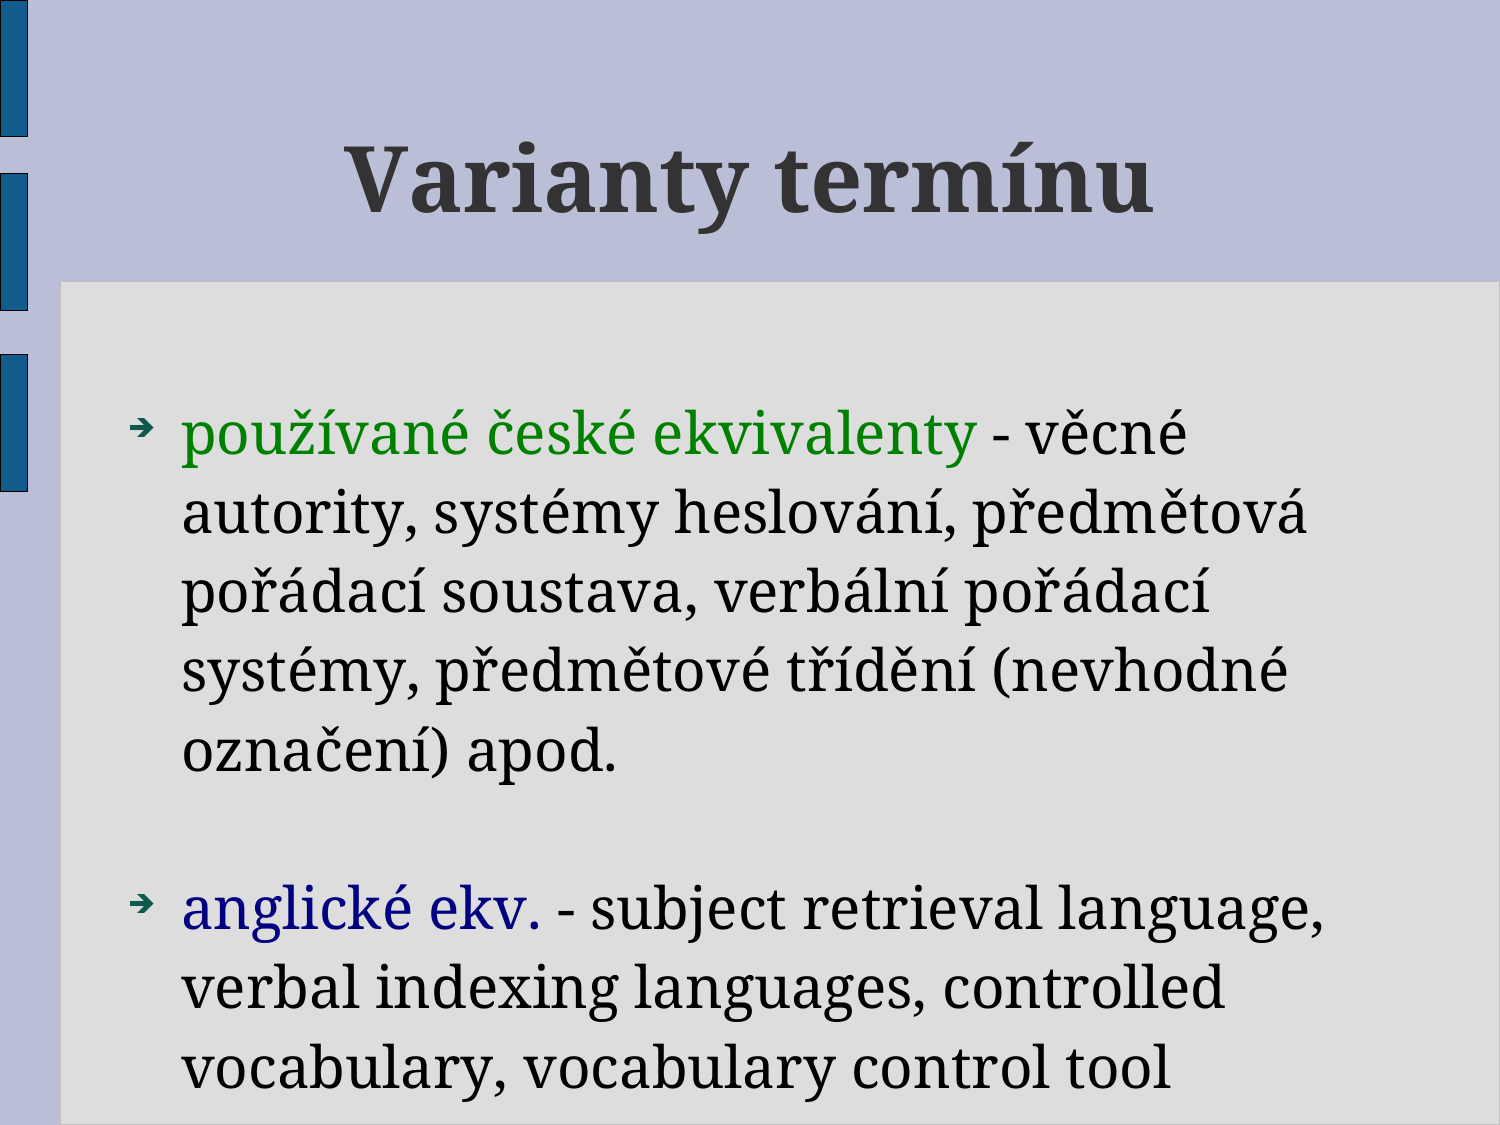

# Varianty termínu
používané české ekvivalenty - věcné autority, systémy heslování, předmětová pořádací soustava, verbální pořádací systémy, předmětové třídění (nevhodné označení) apod.
anglické ekv. - subject retrieval language, verbal indexing languages, controlled vocabulary, vocabulary control tool